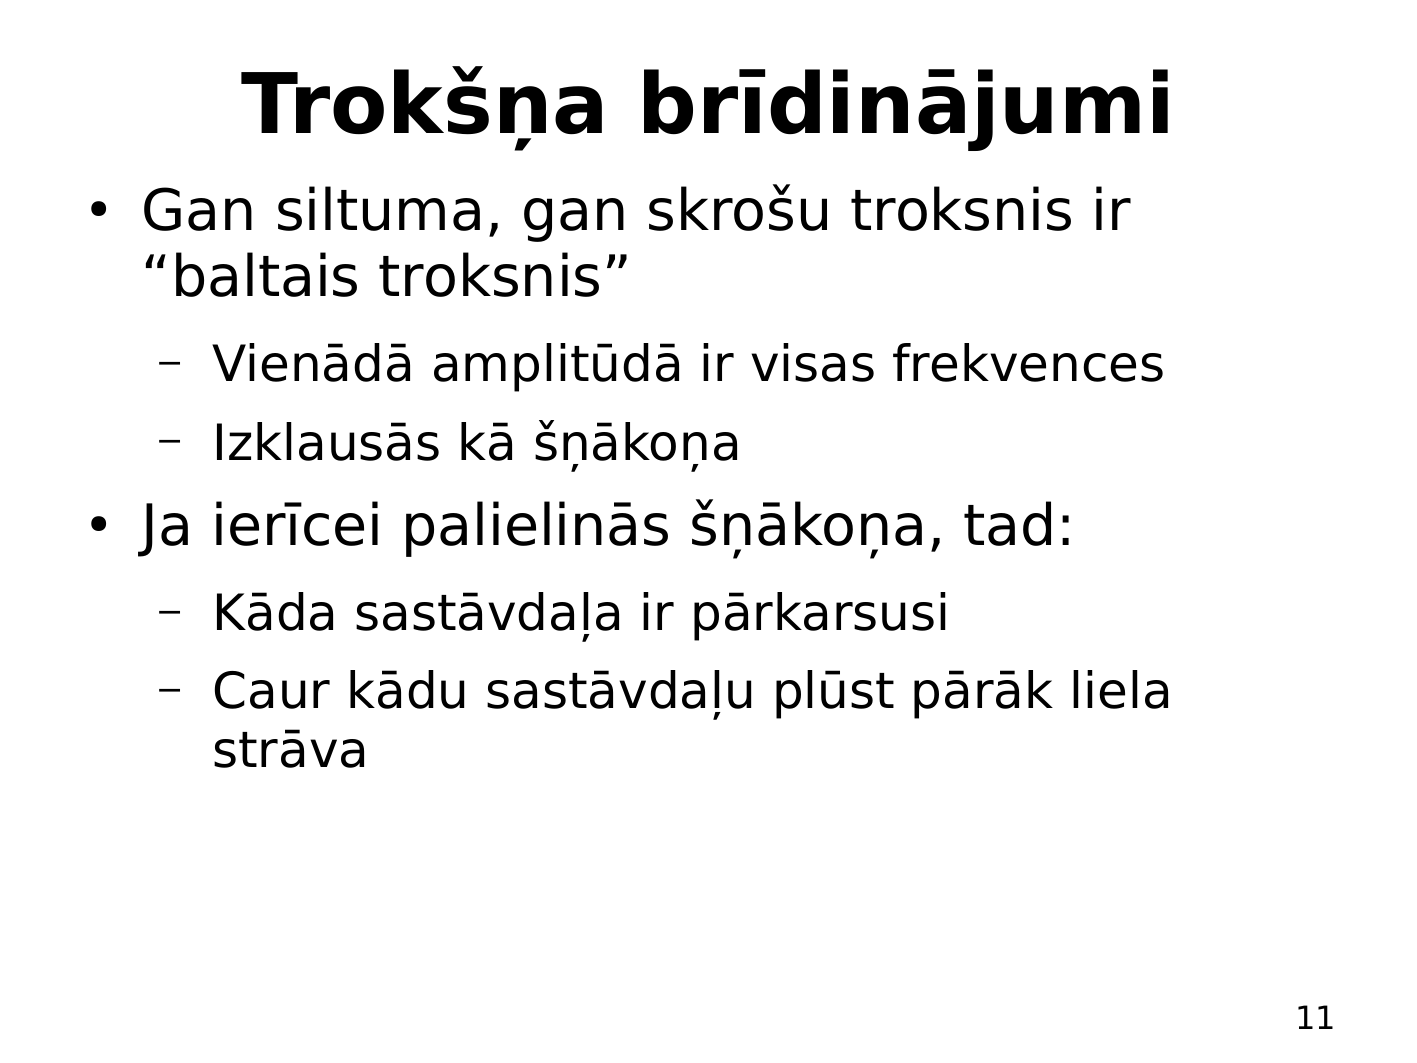

# Trokšņa brīdinājumi
Gan siltuma, gan skrošu troksnis ir “baltais troksnis”
Vienādā amplitūdā ir visas frekvences
Izklausās kā šņākoņa
Ja ierīcei palielinās šņākoņa, tad:
Kāda sastāvdaļa ir pārkarsusi
Caur kādu sastāvdaļu plūst pārāk liela strāva